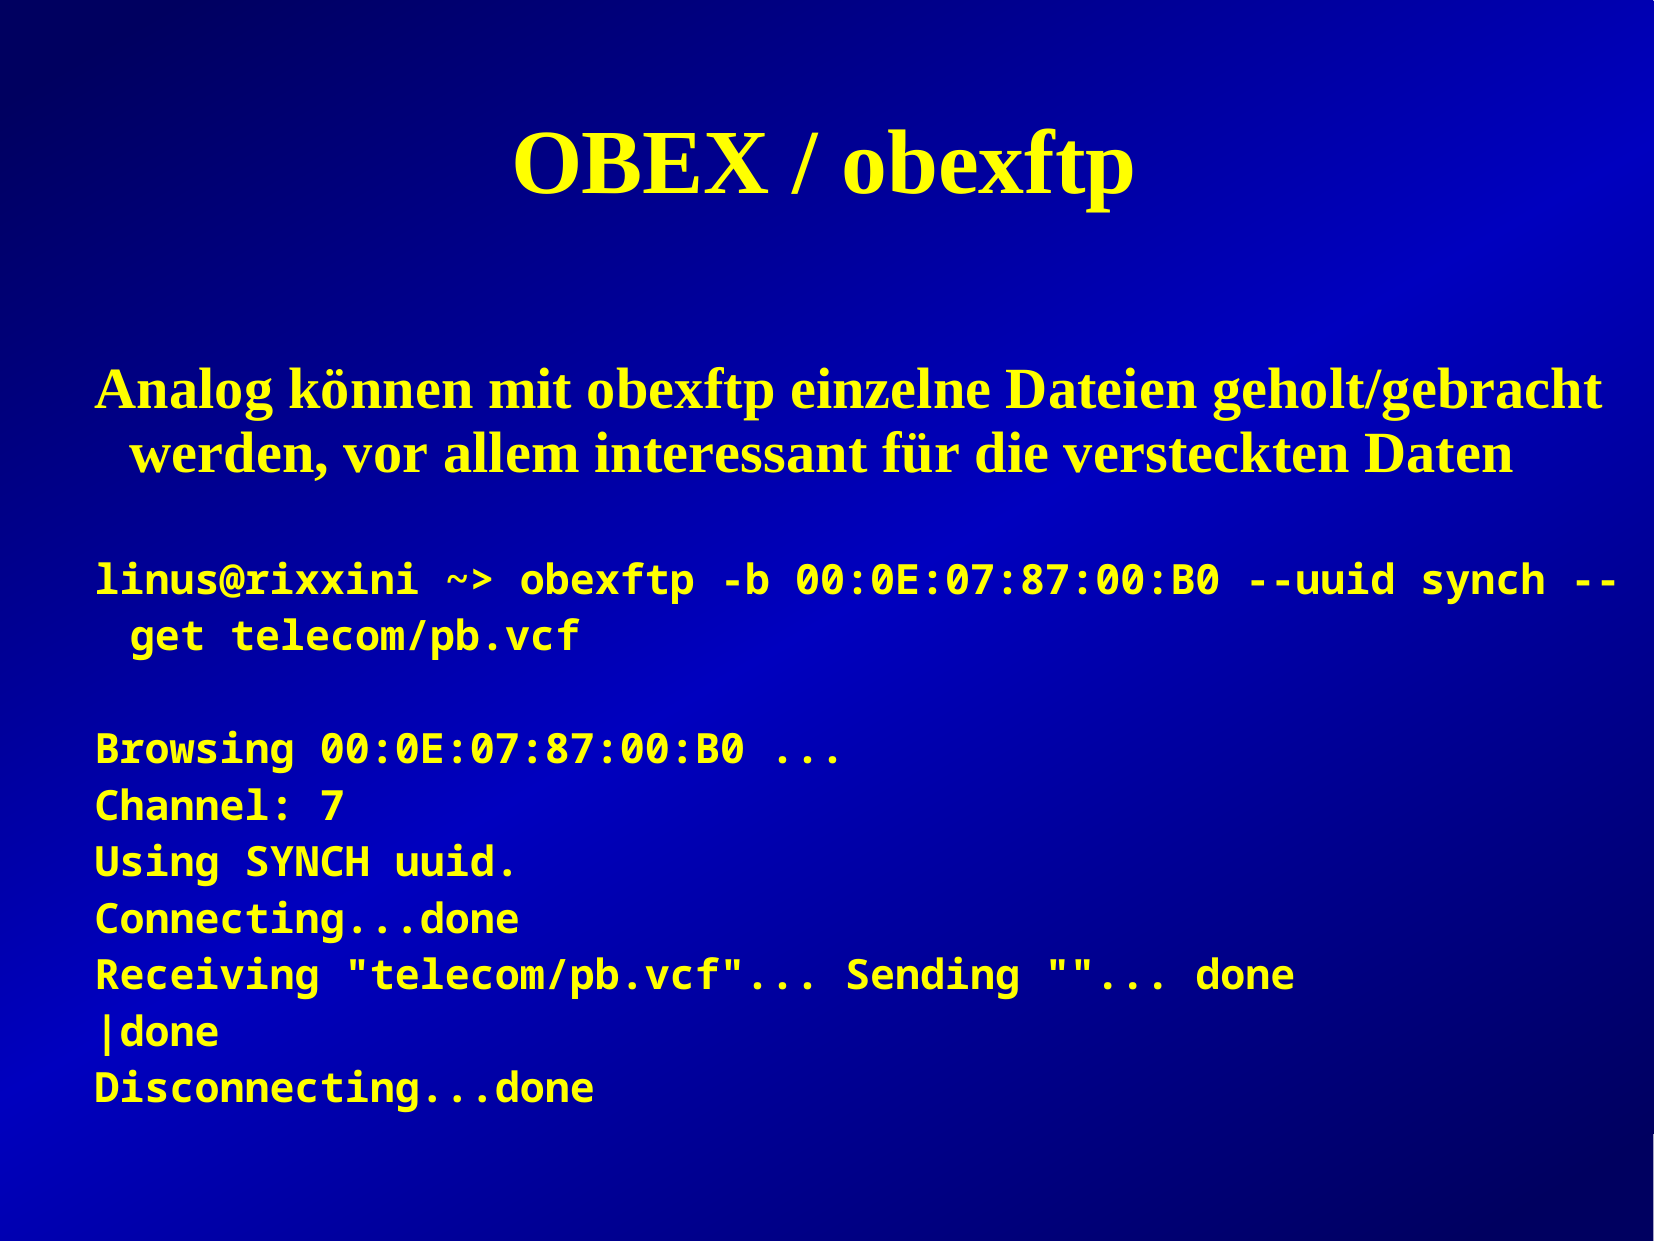

# OBEX / obexftp
Analog können mit obexftp einzelne Dateien geholt/gebracht werden, vor allem interessant für die versteckten Daten
linus@rixxini ~> obexftp -b 00:0E:07:87:00:B0 --uuid synch --get telecom/pb.vcf
Browsing 00:0E:07:87:00:B0 ...
Channel: 7
Using SYNCH uuid.
Connecting...done
Receiving "telecom/pb.vcf"... Sending ""... done
|done
Disconnecting...done